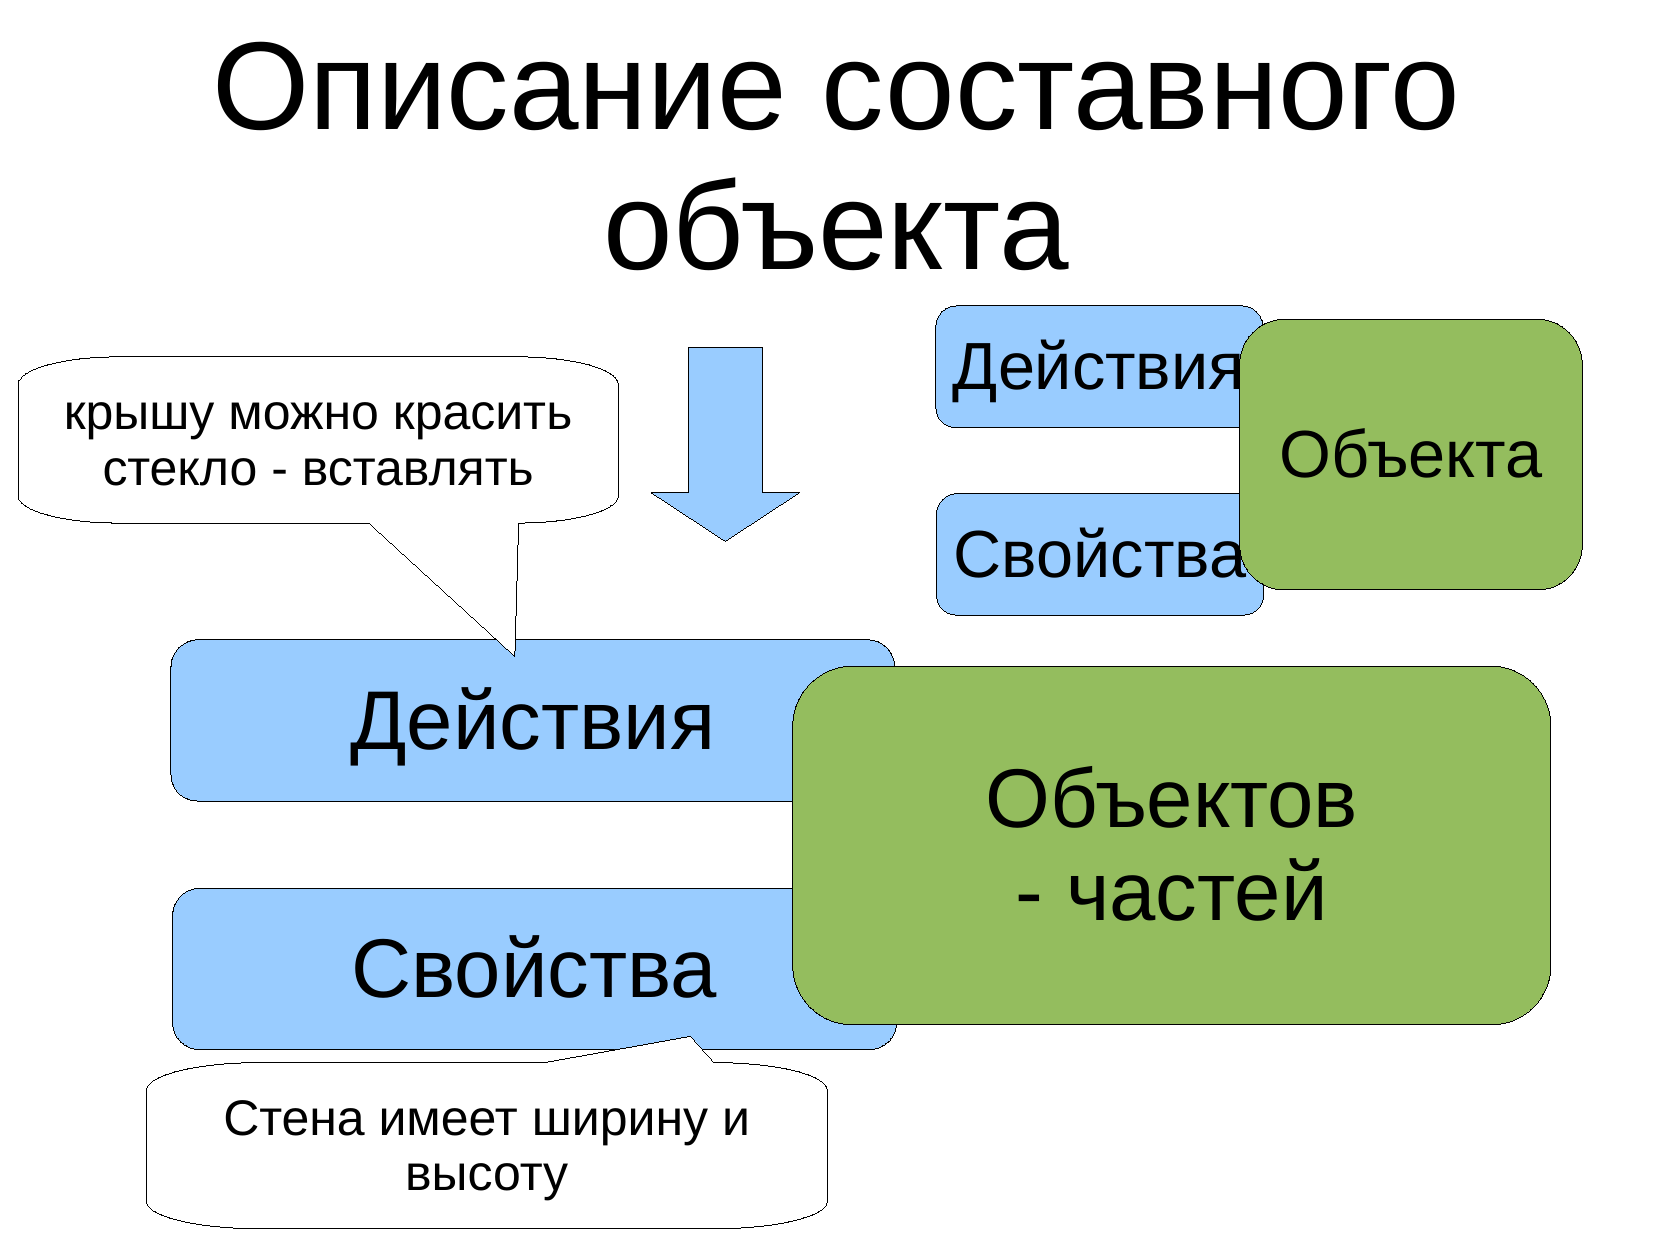

Описание составного объекта
Действия
Объекта
крышу можно красить
стекло - вставлять
Свойства
Действия
Объектов
- частей
Свойства
Стена имеет ширину и
высоту